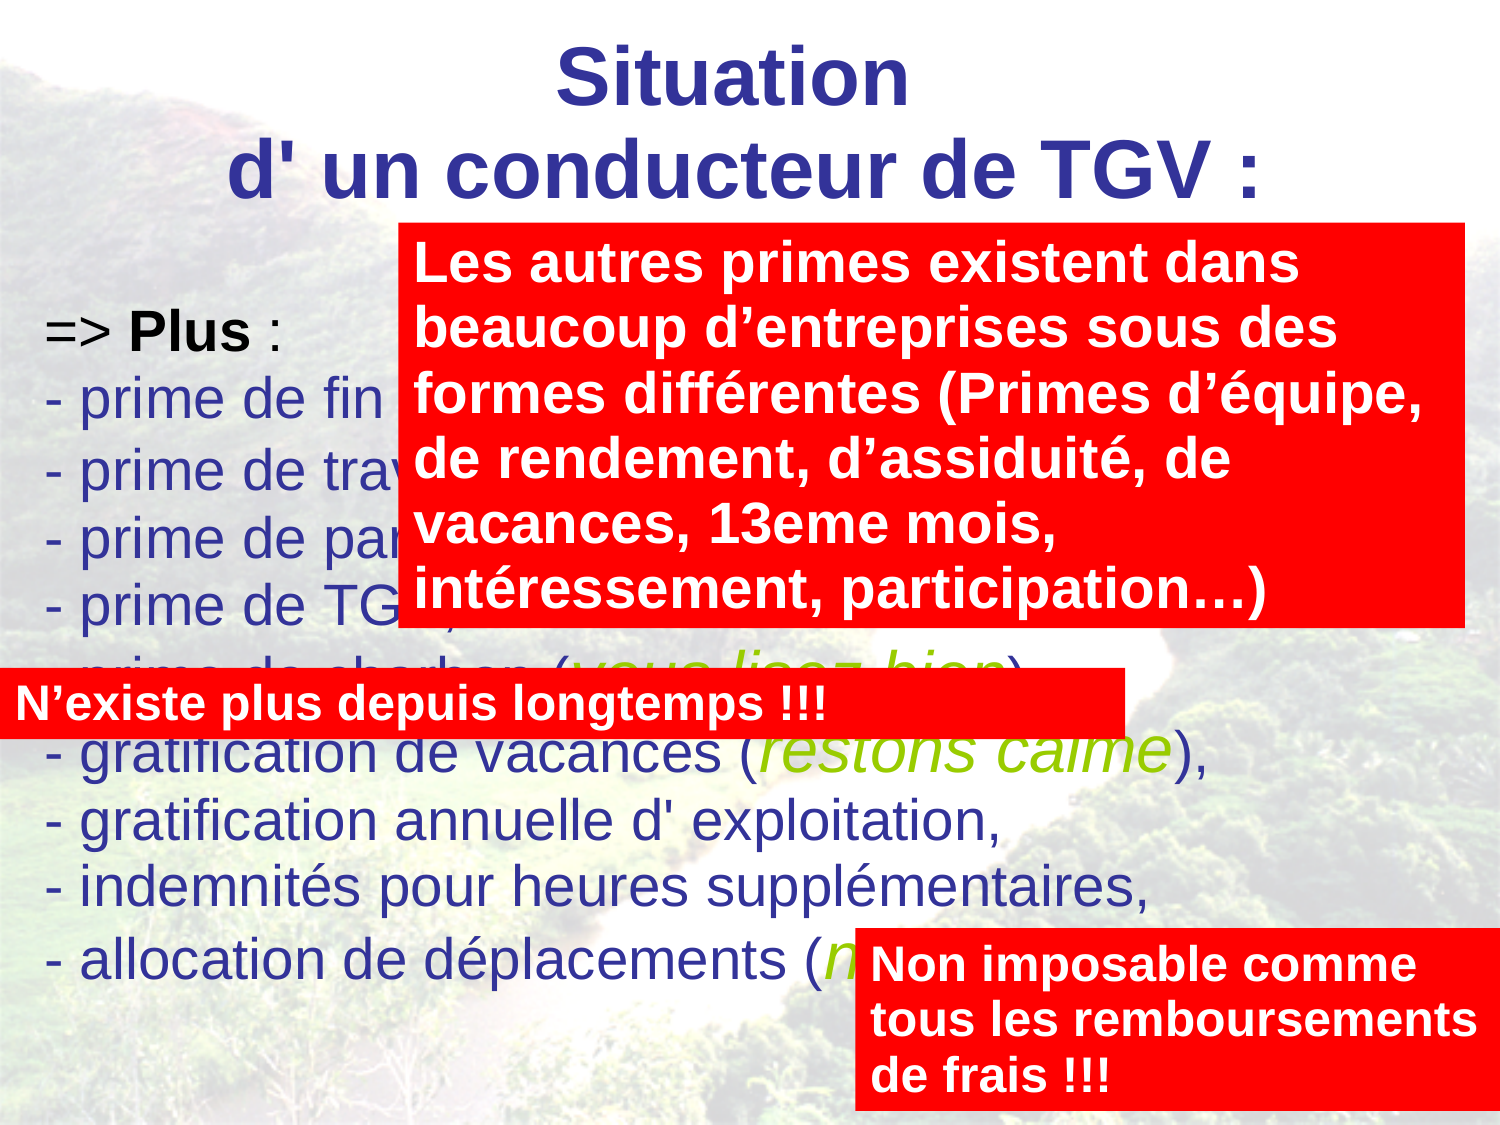

# Situation d' un conducteur de TGV :
Les autres primes existent dans beaucoup d’entreprises sous des formes différentes (Primes d’équipe, de rendement, d’assiduité, de vacances, 13eme mois, intéressement, participation…)
=> Plus :
- prime de fin d' année,
- prime de travail (restons calme),
- prime de parcours,
- prime de TGV,
- prime de charbon (vous lisez bien),
- gratification de vacances (restons calme),
- gratification annuelle d' exploitation,
- indemnités pour heures supplémentaires,
- allocation de déplacements (non imposable) etc.
N’existe plus depuis longtemps !!!
Non imposable comme tous les remboursements de frais !!!